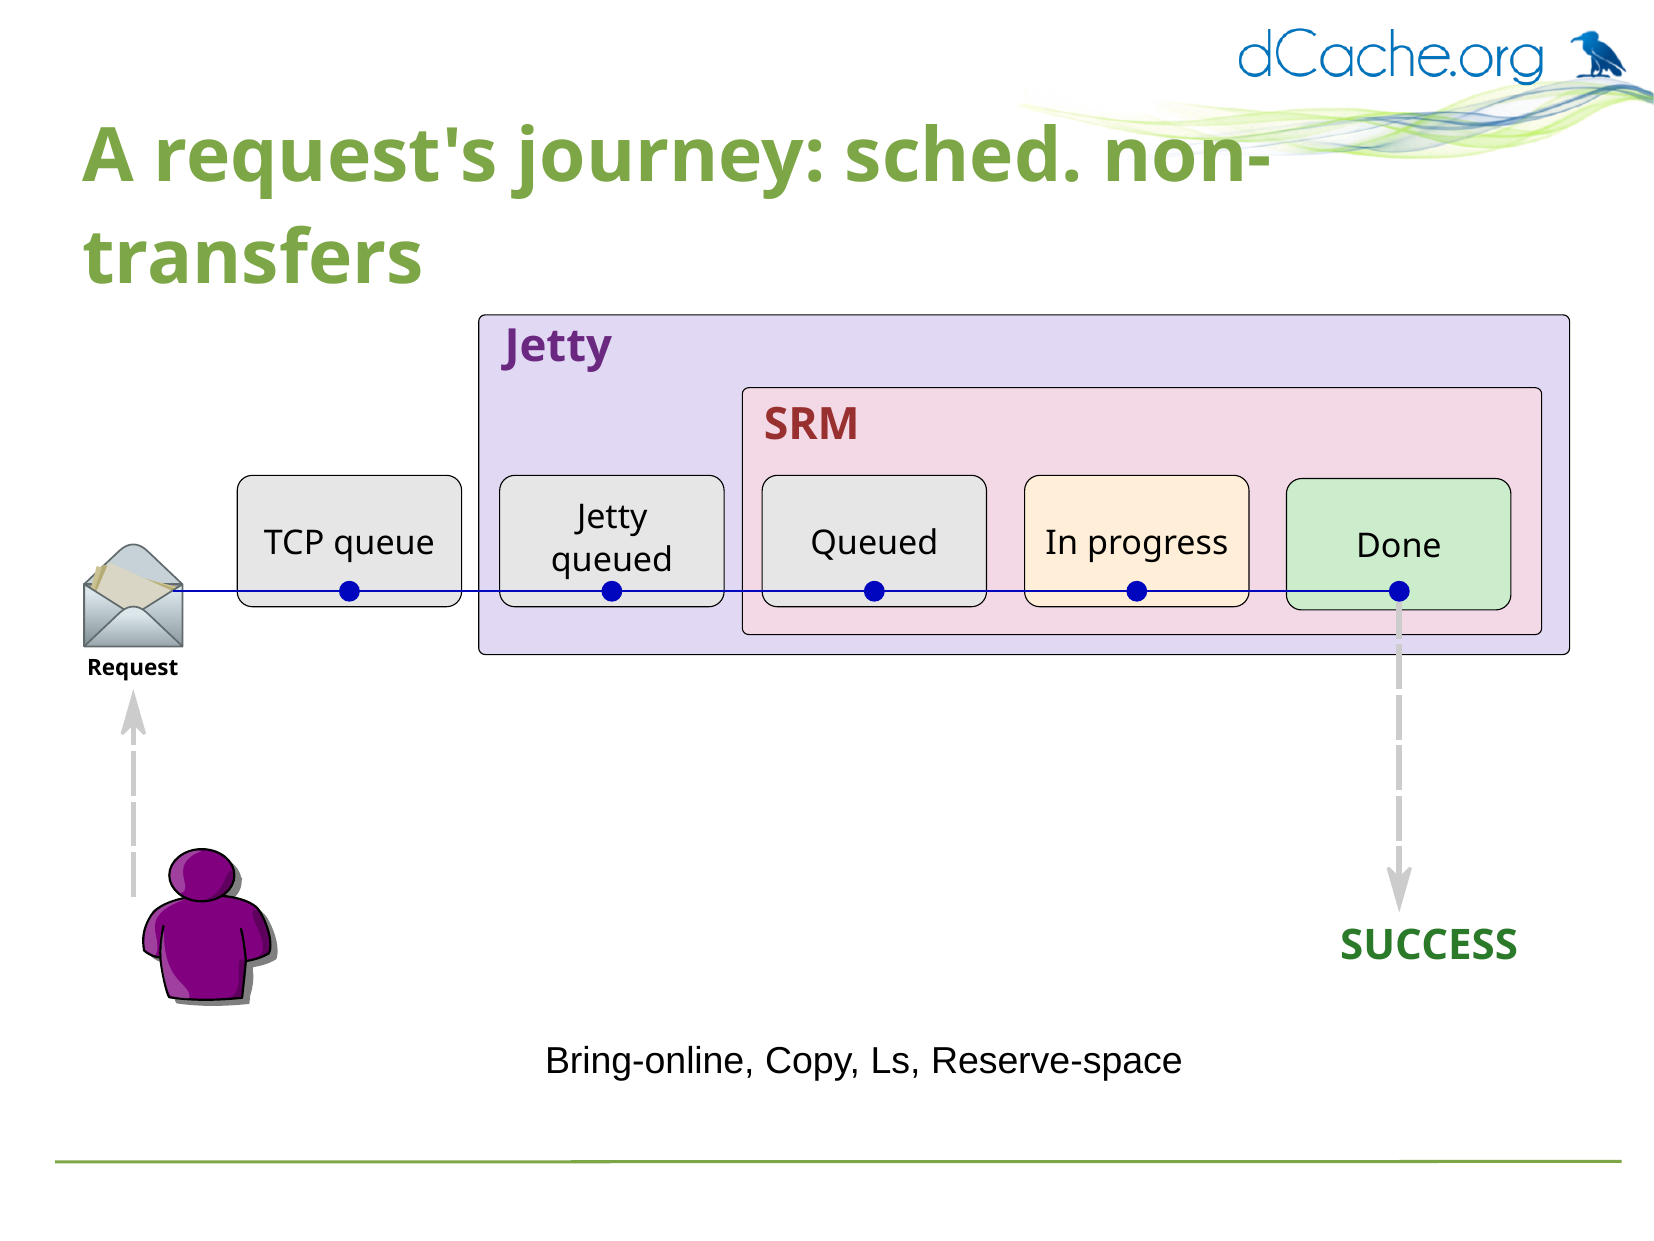

# A request's journey: sched. non-transfers
Bring-online, Copy, Ls, Reserve-space